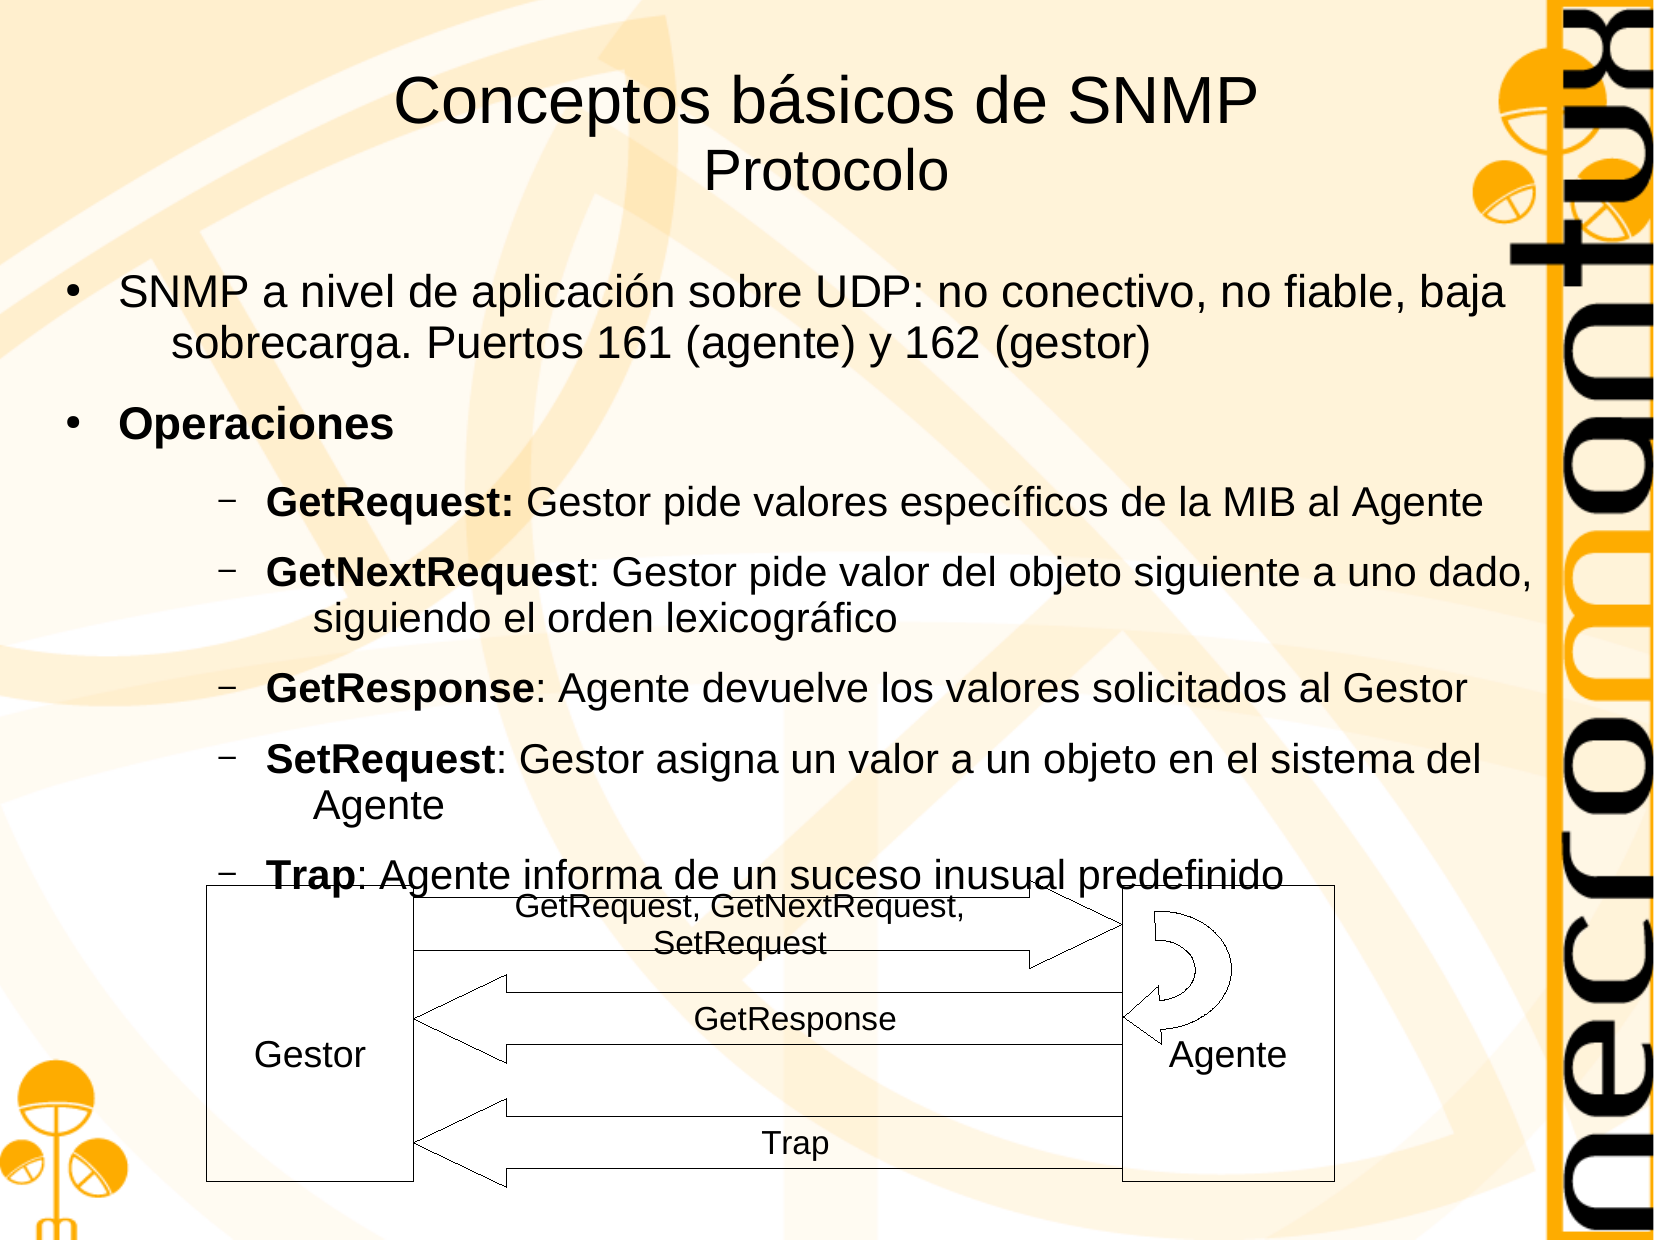

# Conceptos básicos de SNMP Protocolo
SNMP a nivel de aplicación sobre UDP: no conectivo, no fiable, baja sobrecarga. Puertos 161 (agente) y 162 (gestor)
Operaciones
GetRequest: Gestor pide valores específicos de la MIB al Agente
GetNextRequest: Gestor pide valor del objeto siguiente a uno dado, siguiendo el orden lexicográfico
GetResponse: Agente devuelve los valores solicitados al Gestor
SetRequest: Gestor asigna un valor a un objeto en el sistema del Agente
Trap: Agente informa de un suceso inusual predefinido
GetRequest, GetNextRequest, SetRequest
Gestor
Agente
GetResponse
Trap